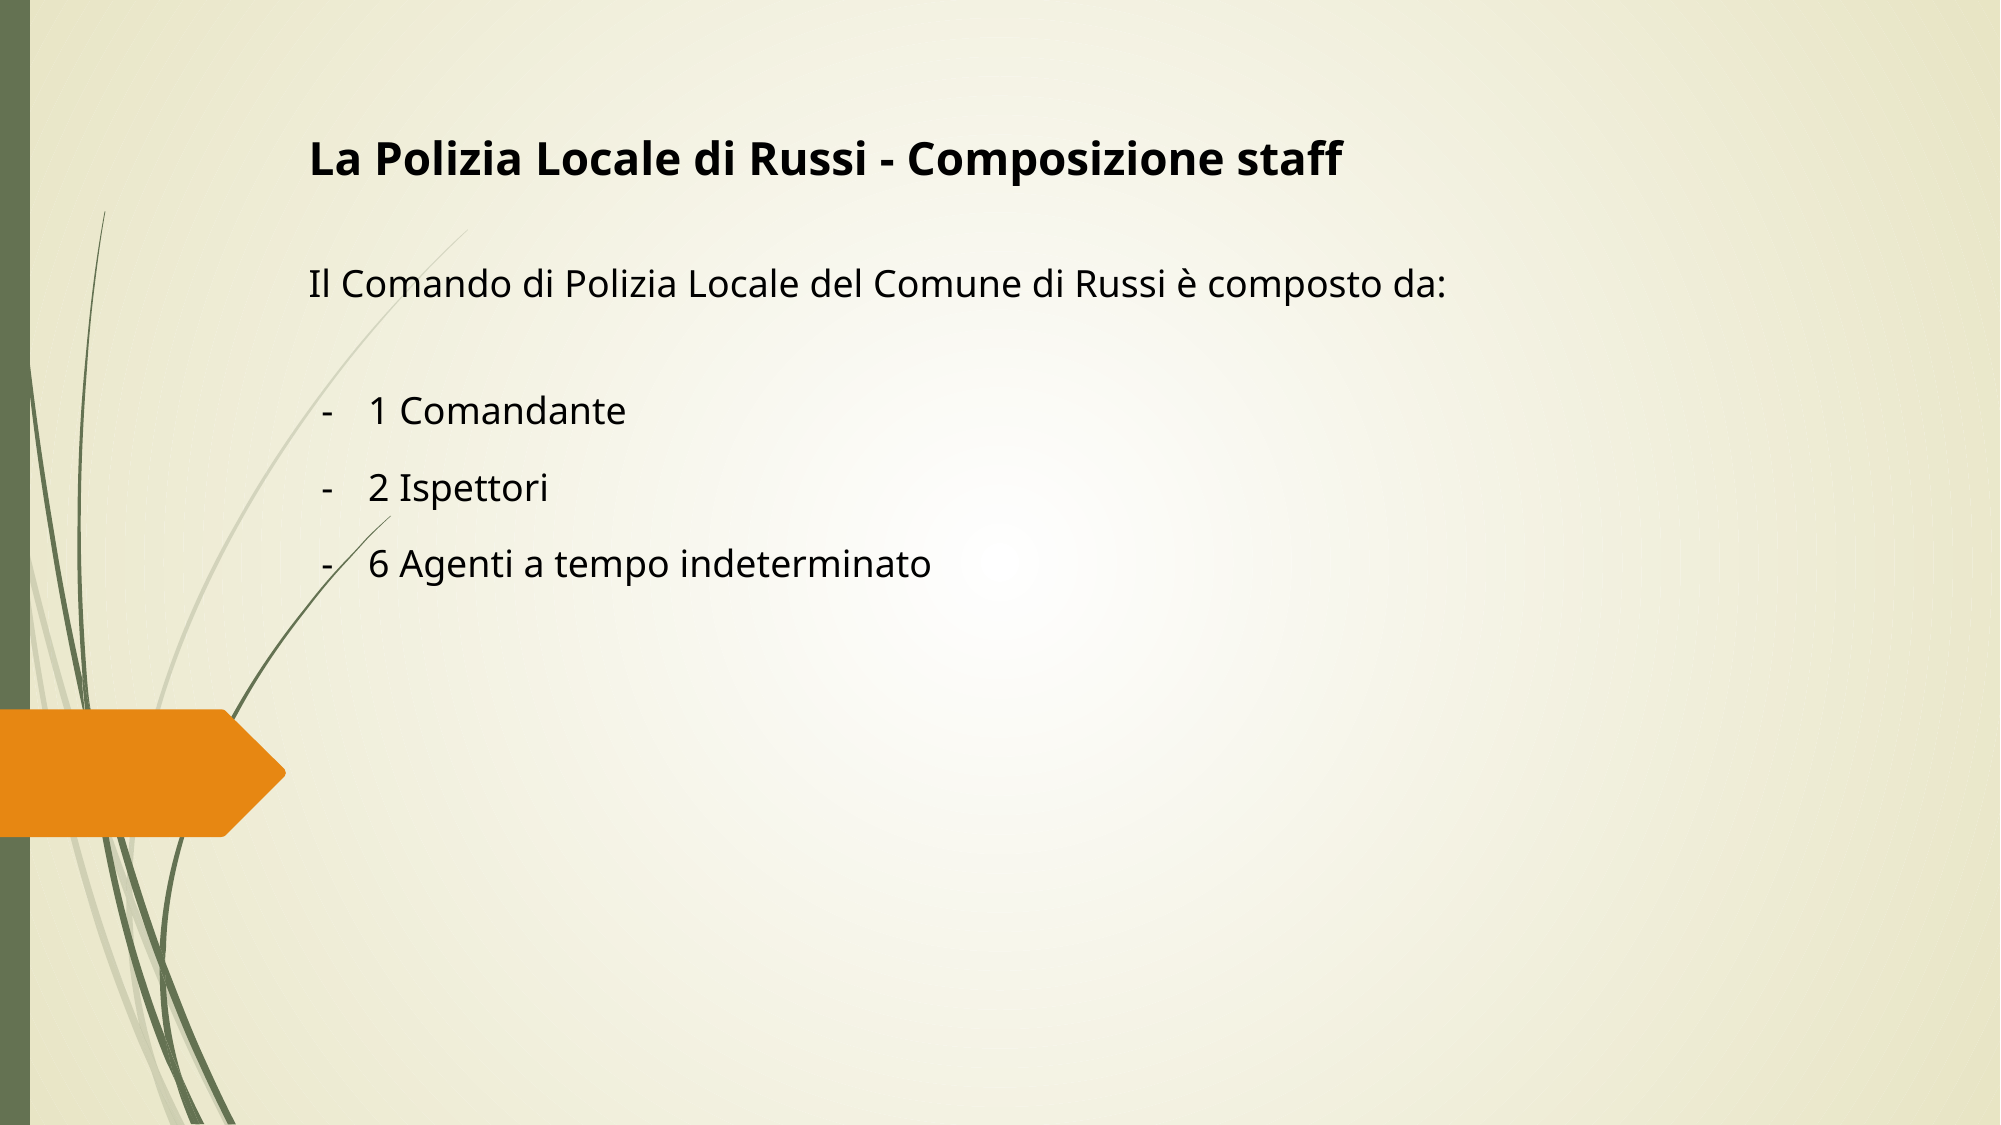

La Polizia Locale di Russi - Composizione staff
Il Comando di Polizia Locale del Comune di Russi è composto da:
1 Comandante
2 Ispettori
6 Agenti a tempo indeterminato